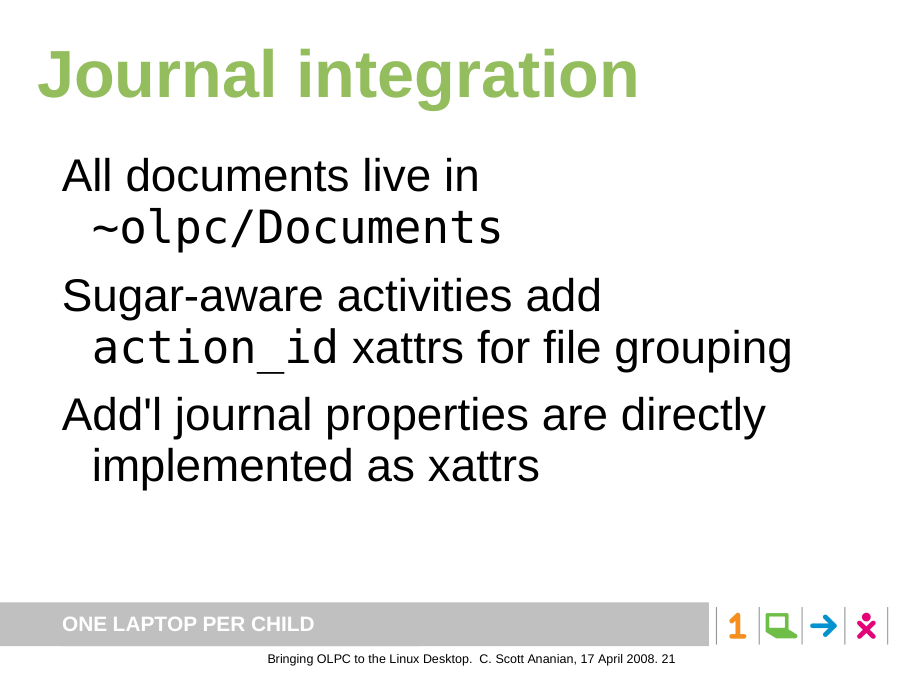

# Journal integration
All documents live in ~olpc/Documents
Sugar-aware activities add action_id xattrs for file grouping
Add'l journal properties are directly implemented as xattrs